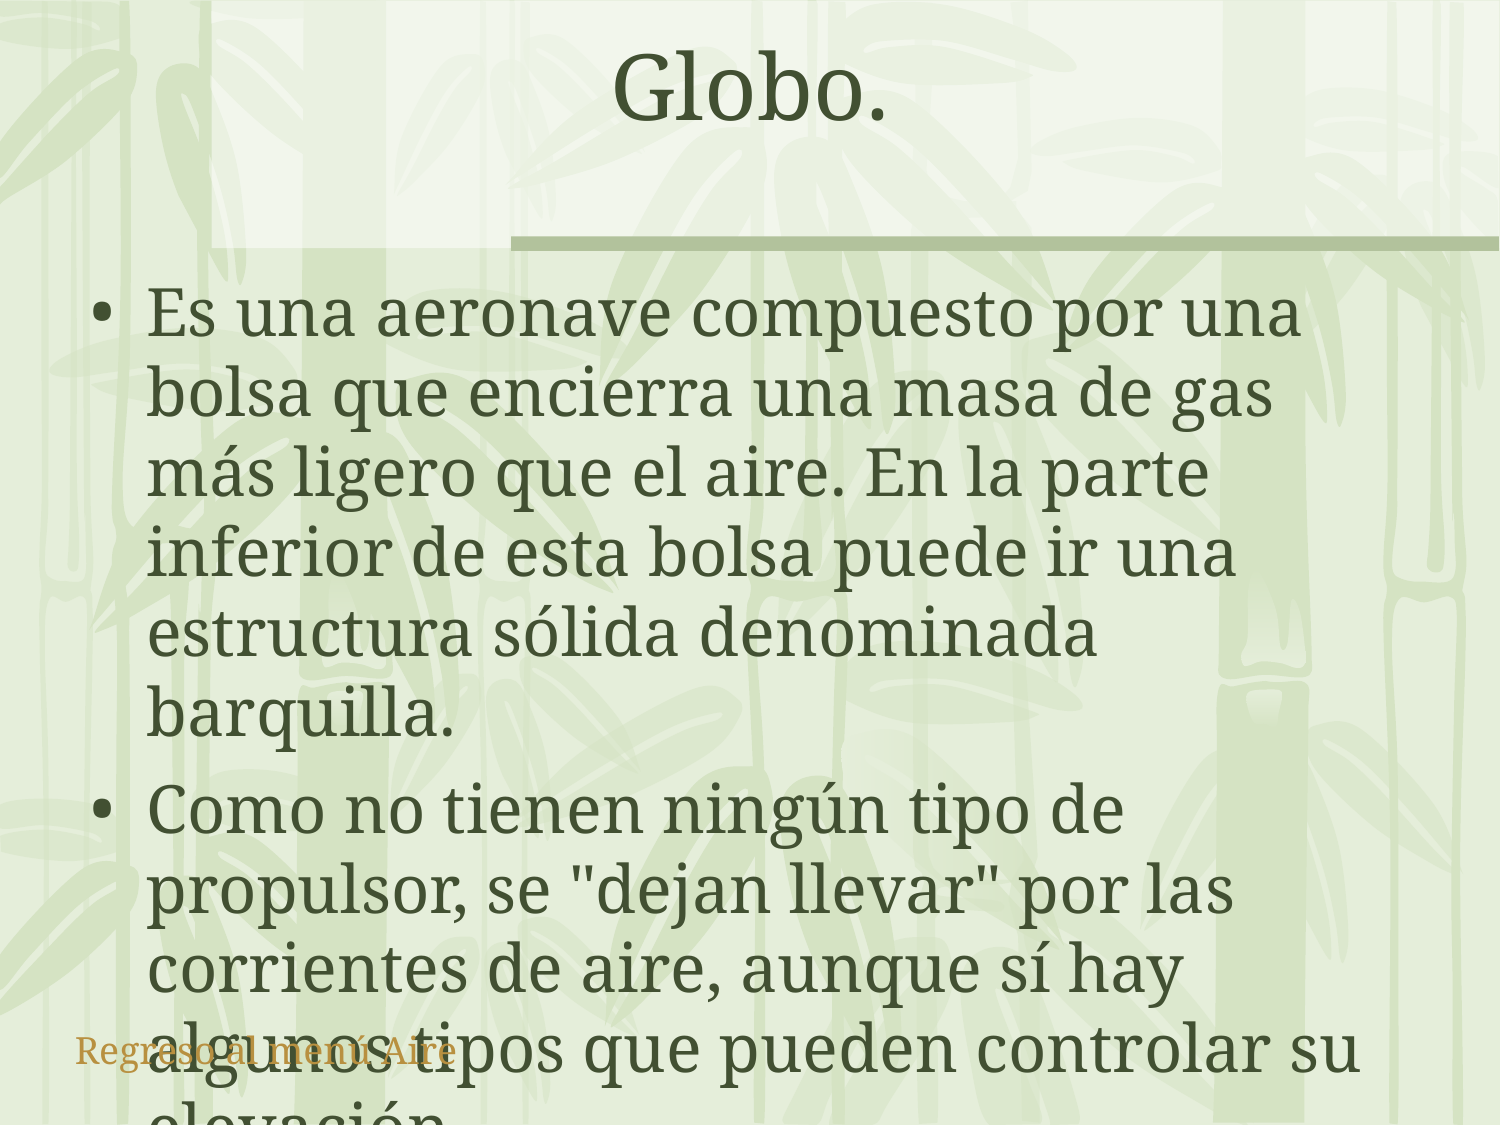

# Globo.
Es una aeronave compuesto por una bolsa que encierra una masa de gas más ligero que el aire. En la parte inferior de esta bolsa puede ir una estructura sólida denominada barquilla.
Como no tienen ningún tipo de propulsor, se "dejan llevar" por las corrientes de aire, aunque sí hay algunos tipos que pueden controlar su elevación.
Regreso al menú Aire